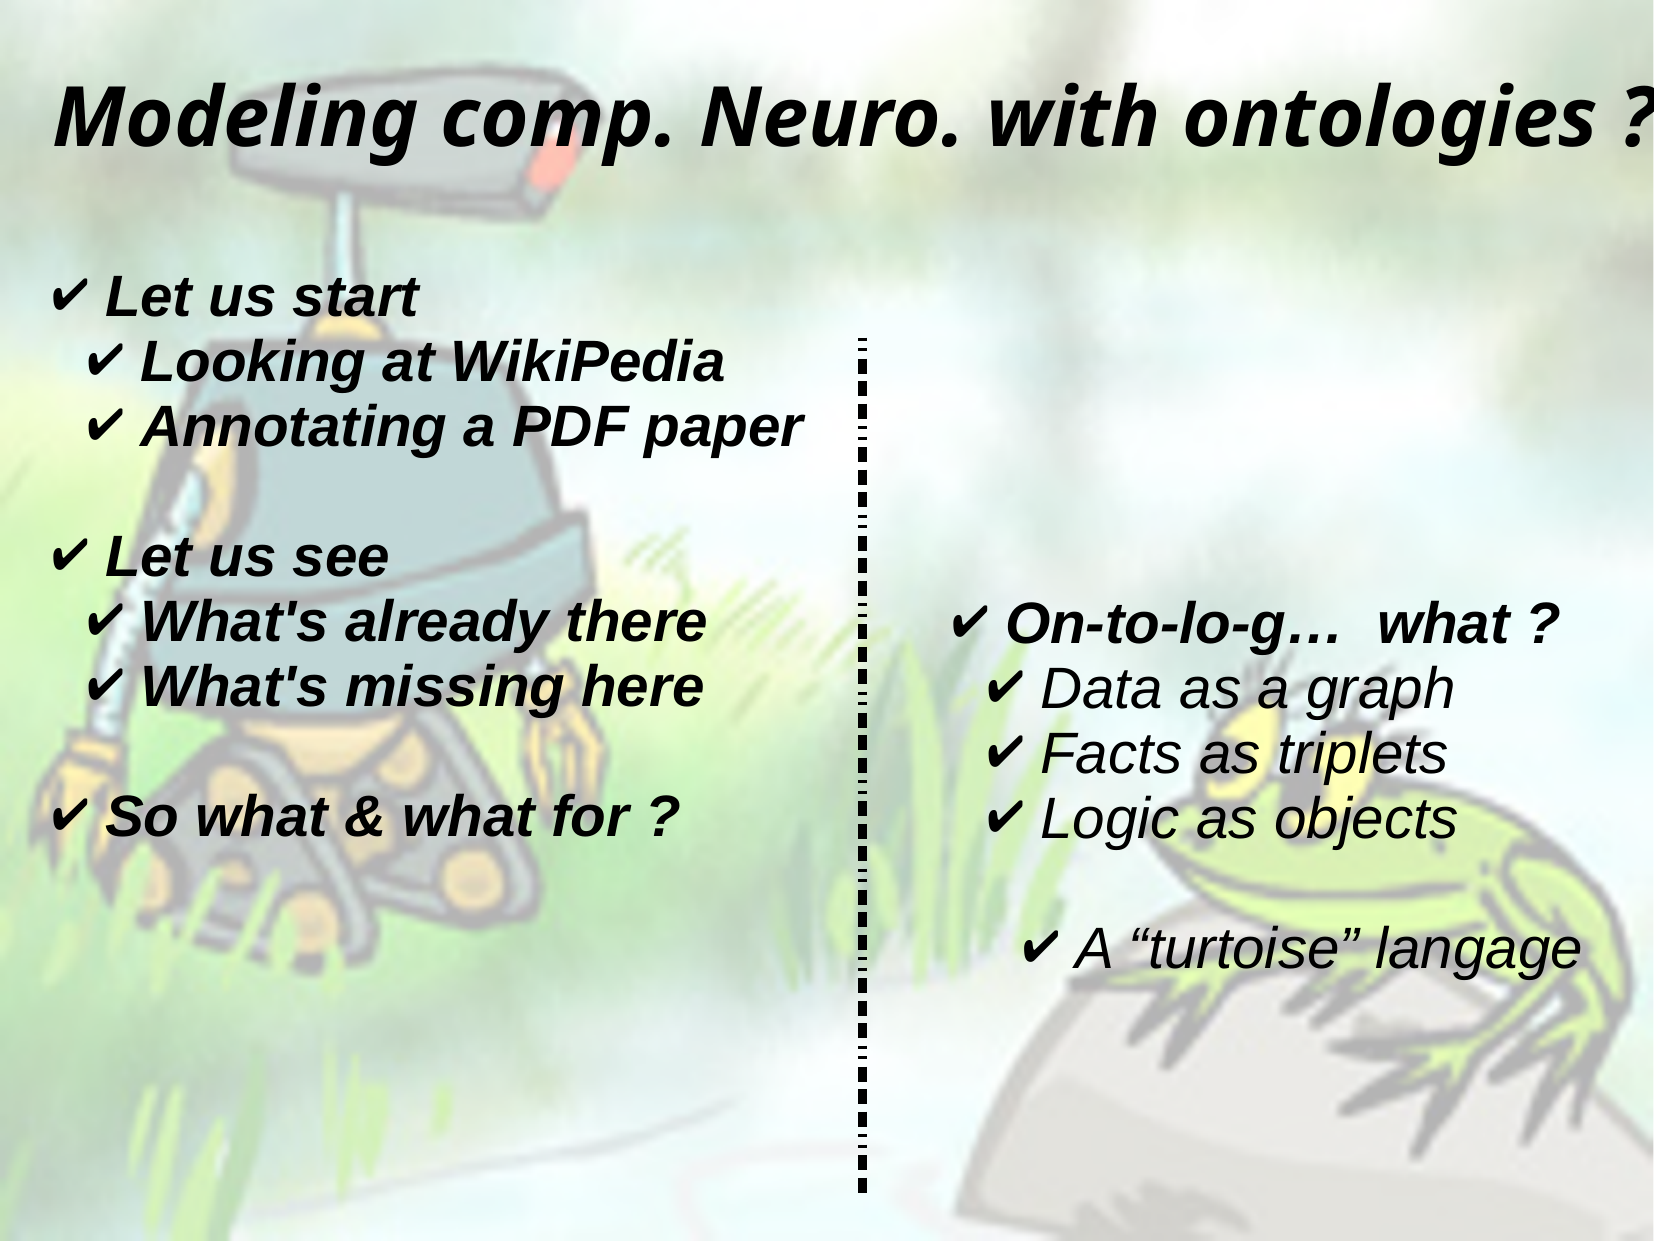

Modeling comp. Neuro. with ontologies ?
 Let us start
 Looking at WikiPedia
 Annotating a PDF paper
 Let us see
 What's already there
 What's missing here
 So what & what for ?
 On-to-lo-g… what ?
 Data as a graph
 Facts as triplets
 Logic as objects
 A “turtoise” langage